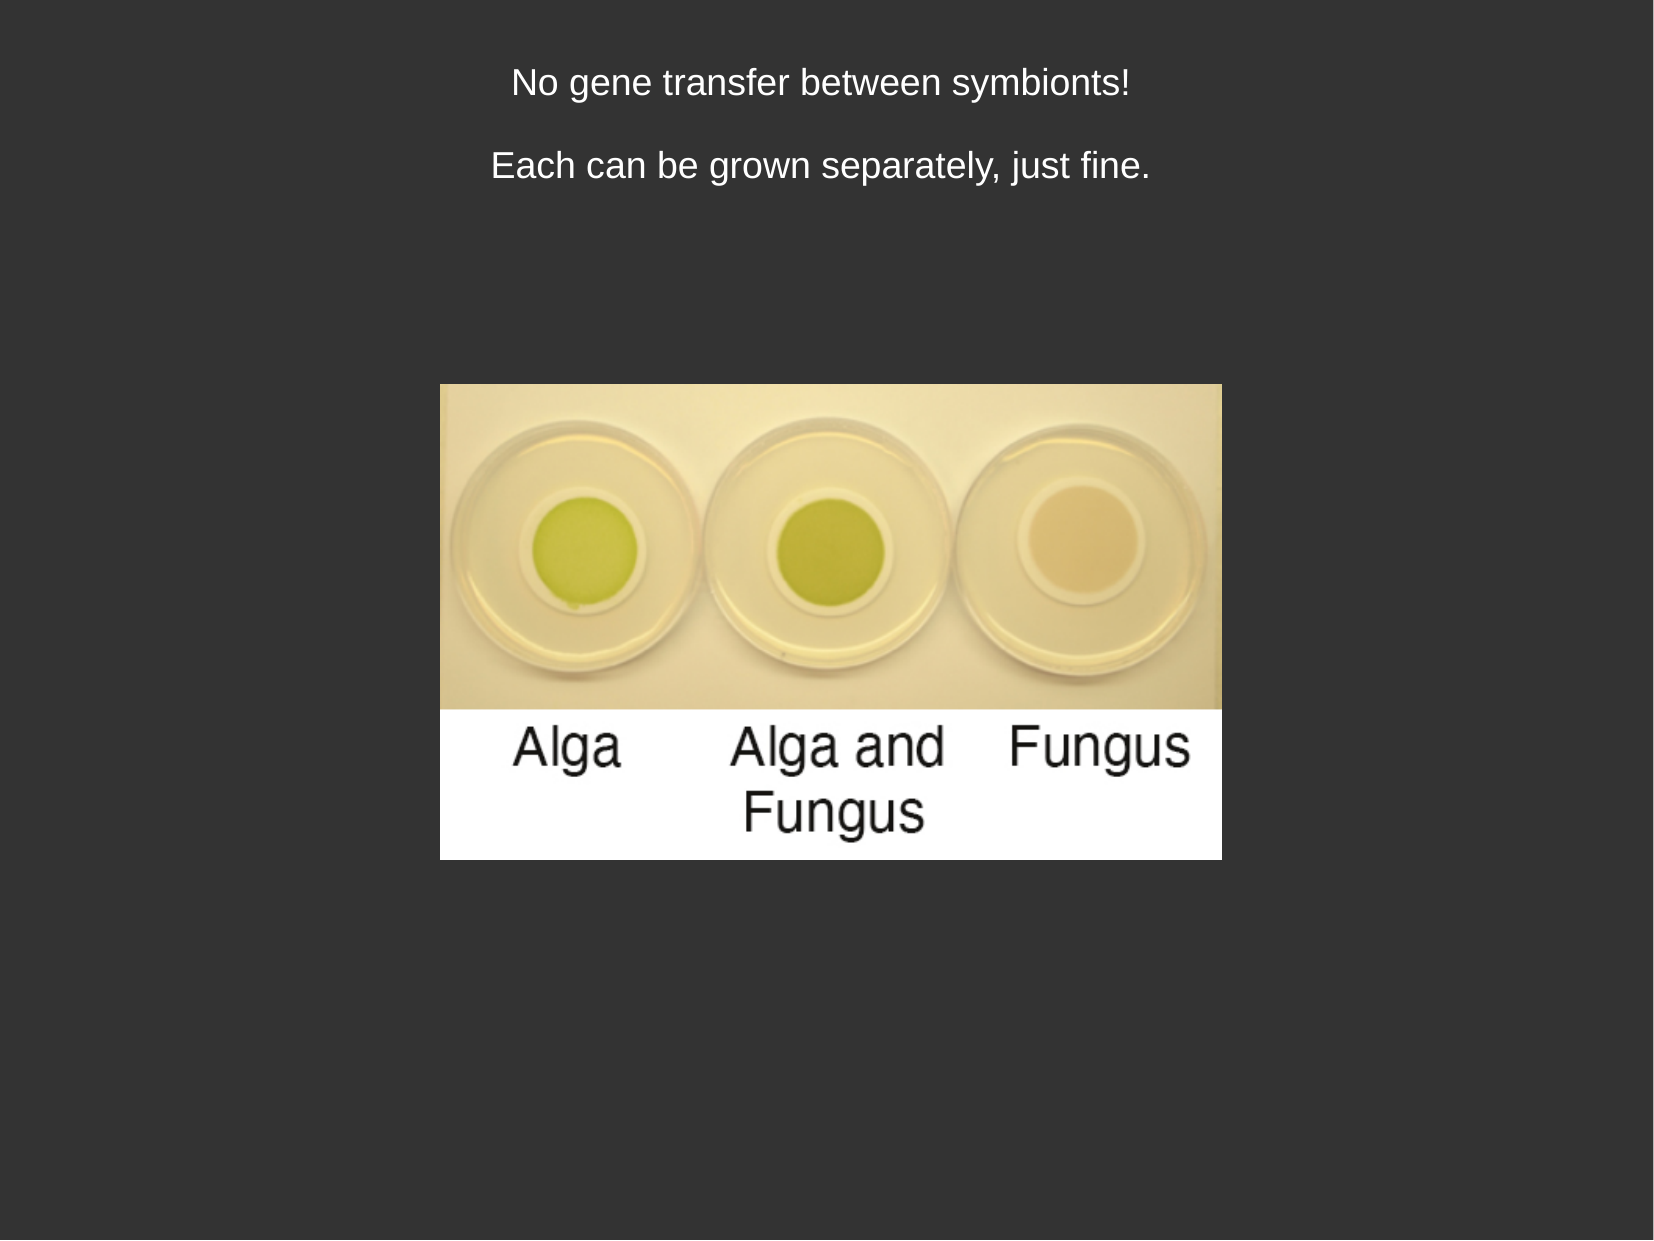

No gene transfer between symbionts!
Each can be grown separately, just fine.